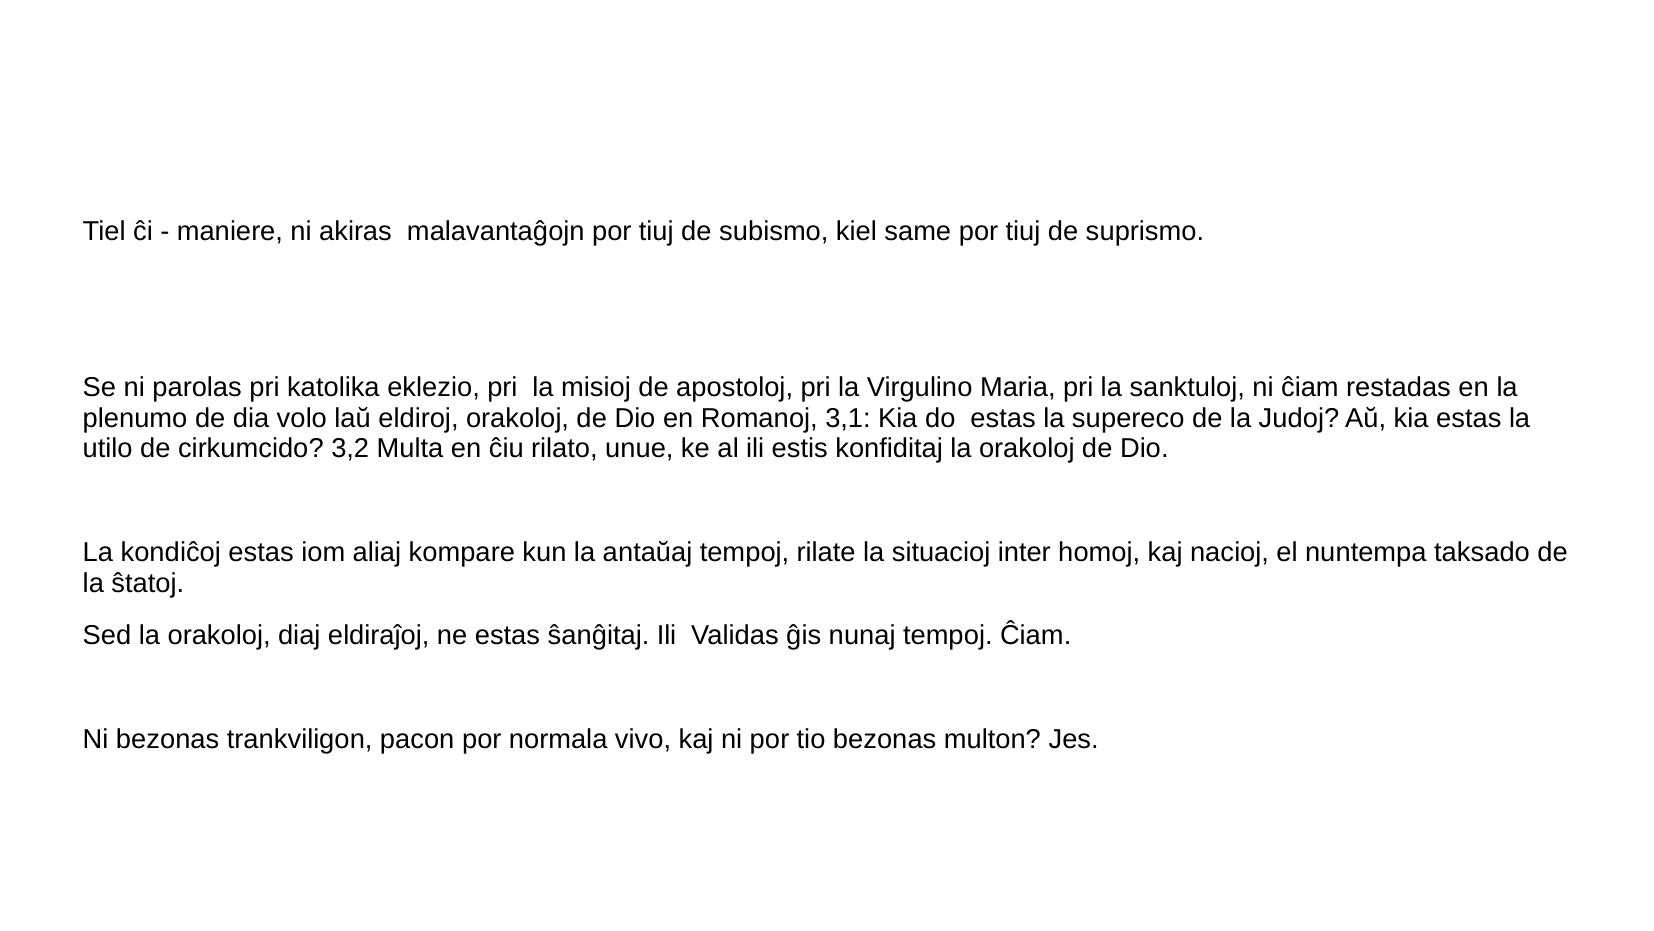

# Tiel ĉi - maniere, ni akiras malavantaĝojn por tiuj de subismo, kiel same por tiuj de suprismo.
Se ni parolas pri katolika eklezio, pri la misioj de apostoloj, pri la Virgulino Maria, pri la sanktuloj, ni ĉiam restadas en la plenumo de dia volo laŭ eldiroj, orakoloj, de Dio en Romanoj, 3,1: Kia do estas la supereco de la Judoj? Aŭ, kia estas la utilo de cirkumcido? 3,2 Multa en ĉiu rilato, unue, ke al ili estis konfiditaj la orakoloj de Dio.
La kondiĉoj estas iom aliaj kompare kun la antaŭaj tempoj, rilate la situacioj inter homoj, kaj nacioj, el nuntempa taksado de la ŝtatoj.
Sed la orakoloj, diaj eldiraĵoj, ne estas ŝanĝitaj. Ili Validas ĝis nunaj tempoj. Ĉiam.
Ni bezonas trankviligon, pacon por normala vivo, kaj ni por tio bezonas multon? Jes.